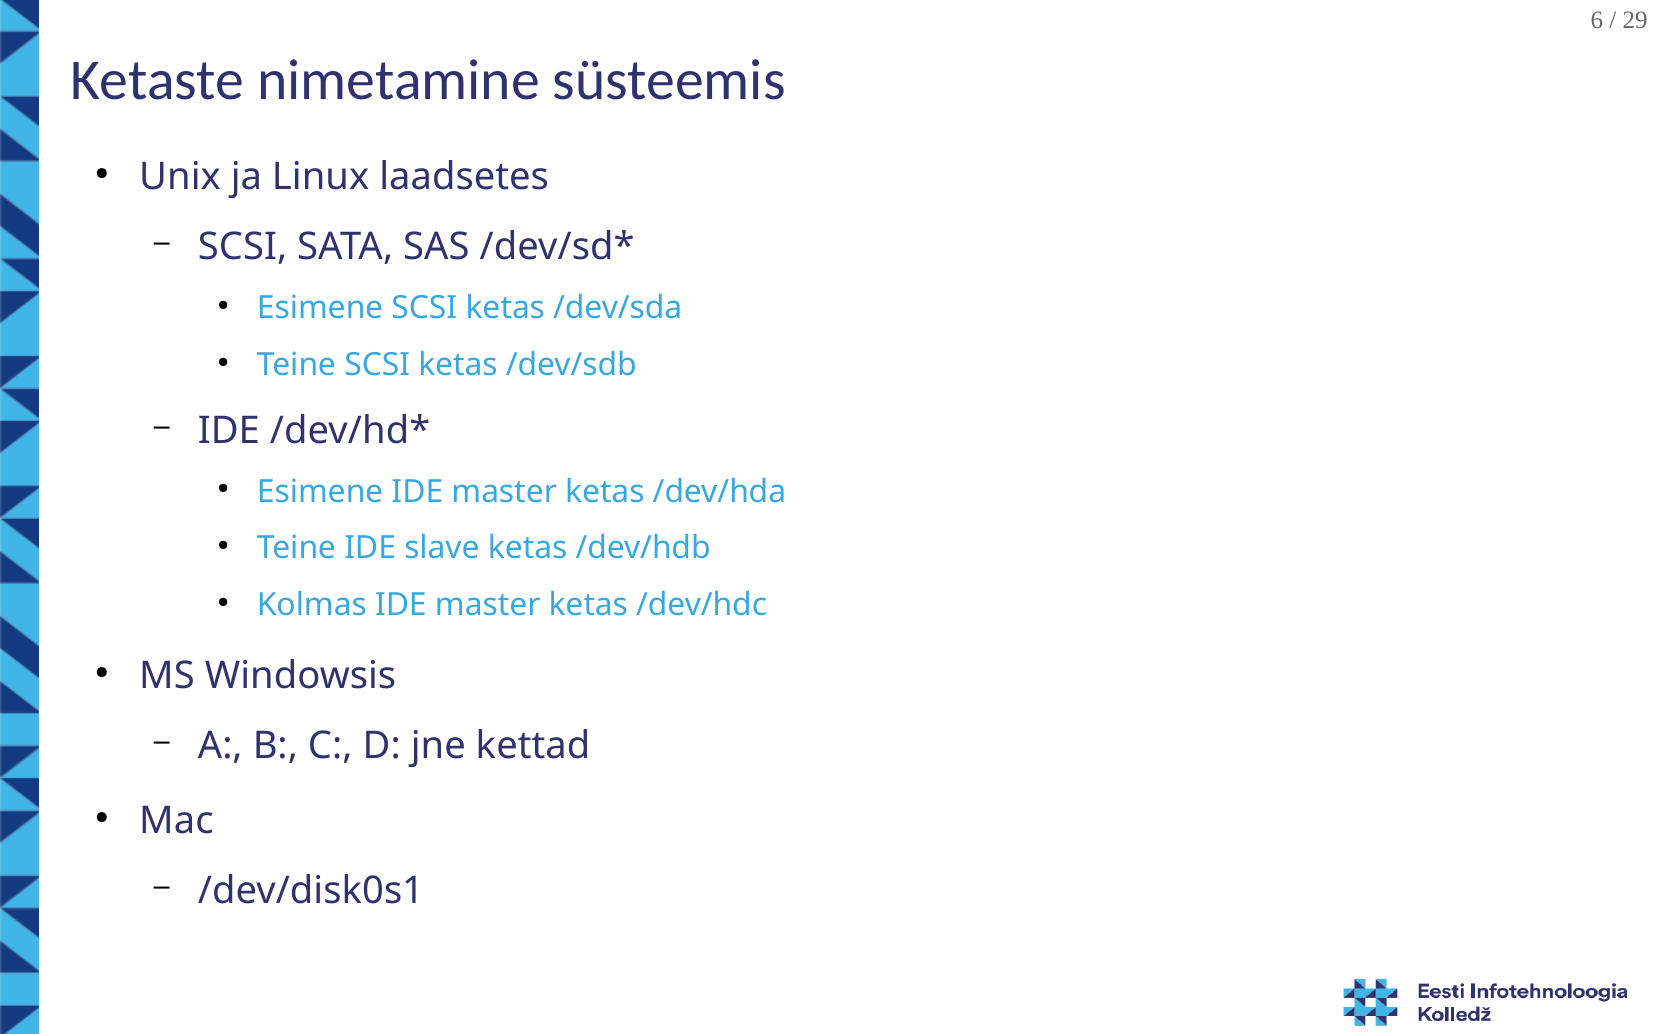

# Ketaste nimetamine süsteemis
Unix ja Linux laadsetes
SCSI, SATA, SAS /dev/sd*
Esimene SCSI ketas /dev/sda
Teine SCSI ketas /dev/sdb
IDE /dev/hd*
Esimene IDE master ketas /dev/hda
Teine IDE slave ketas /dev/hdb
Kolmas IDE master ketas /dev/hdc
MS Windowsis
A:, B:, C:, D: jne kettad
Mac
/dev/disk0s1